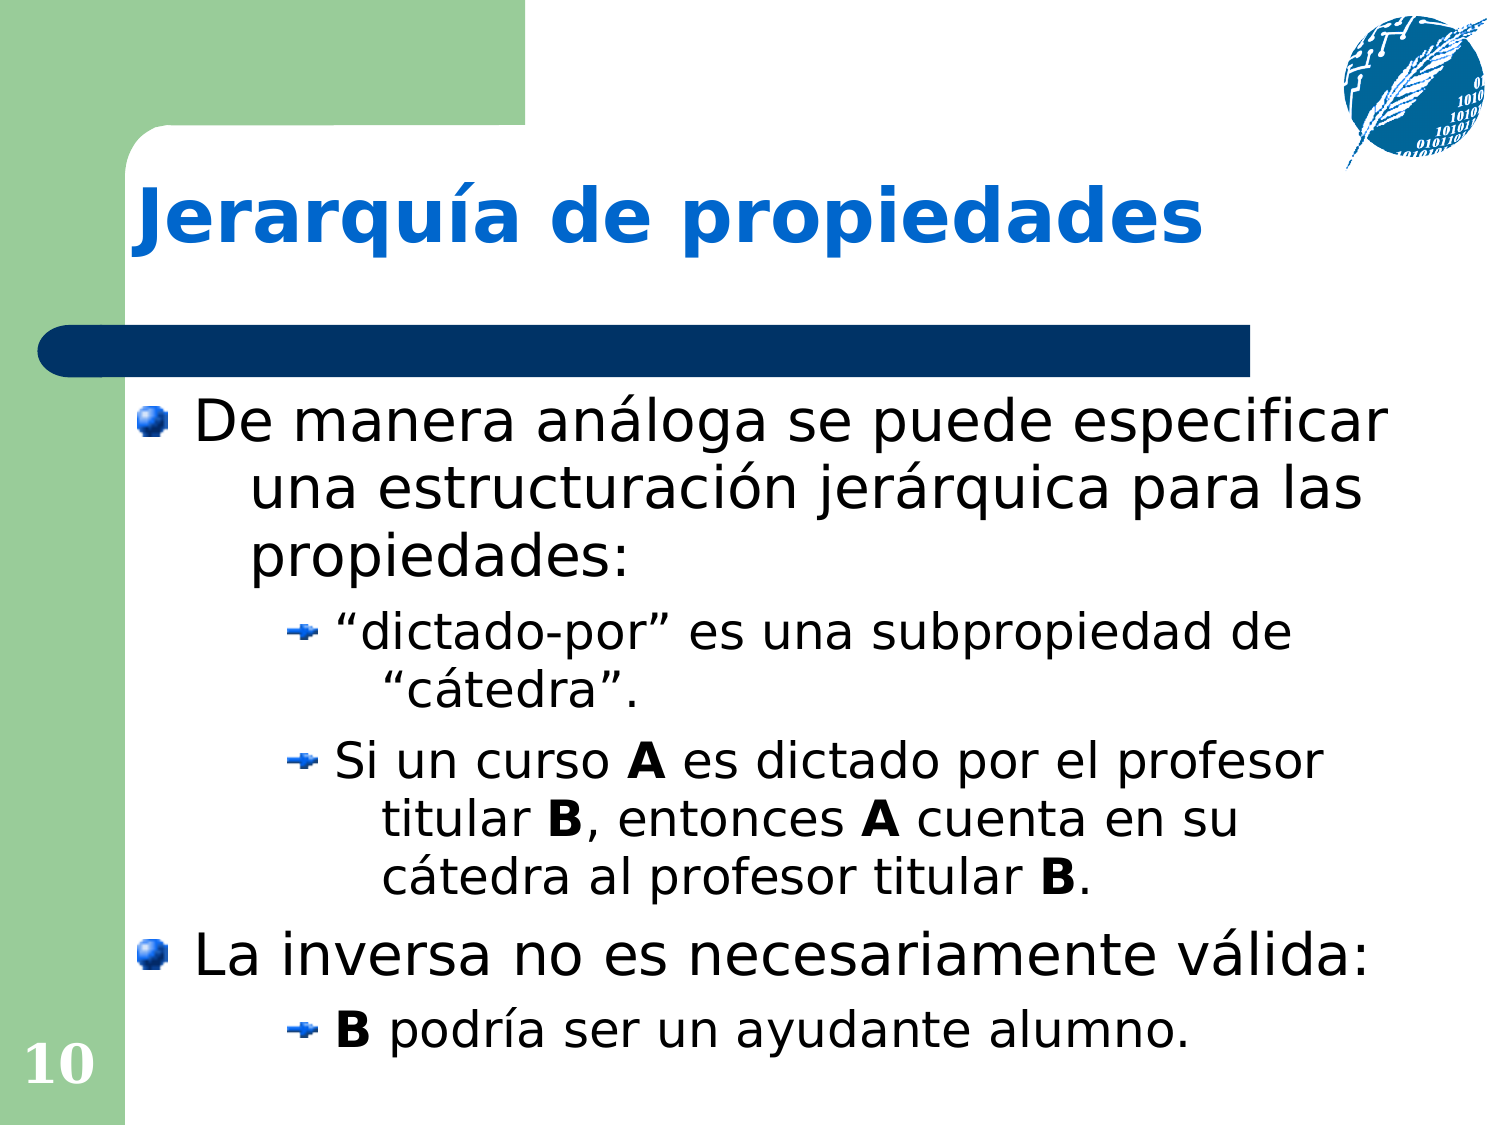

# Jerarquía de propiedades
De manera análoga se puede especificar una estructuración jerárquica para las propiedades:
“dictado-por” es una subpropiedad de “cátedra”.
Si un curso A es dictado por el profesor titular B, entonces A cuenta en su cátedra al profesor titular B.
La inversa no es necesariamente válida:
B podría ser un ayudante alumno.
10